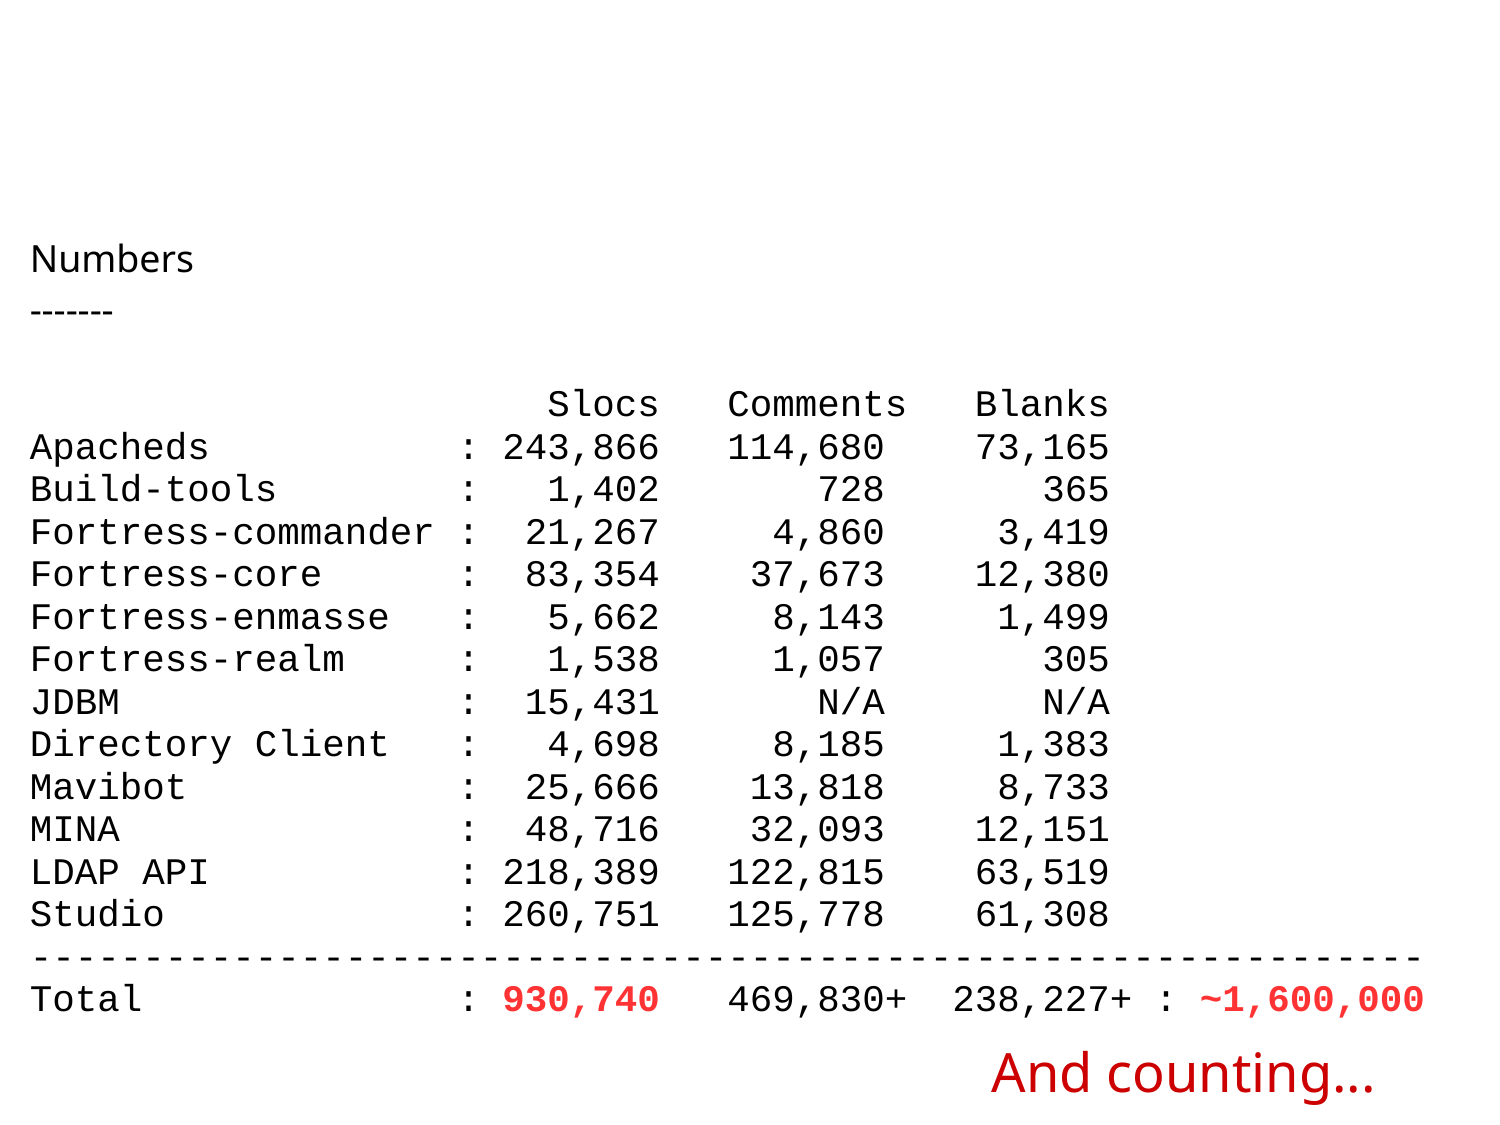

Numbers
-------
 Slocs Comments Blanks
Apacheds : 243,866 114,680 73,165
Build-tools : 1,402 728 365
Fortress-commander : 21,267 4,860 3,419
Fortress-core : 83,354 37,673 12,380
Fortress-enmasse : 5,662 8,143 1,499
Fortress-realm : 1,538 1,057 305
JDBM : 15,431 N/A N/A
Directory Client : 4,698 8,185 1,383
Mavibot : 25,666 13,818 8,733
MINA : 48,716 32,093 12,151
LDAP API : 218,389 122,815 63,519
Studio : 260,751 125,778 61,308
--------------------------------------------------------------
Total : 930,740 469,830+ 238,227+ : ~1,600,000
And counting...